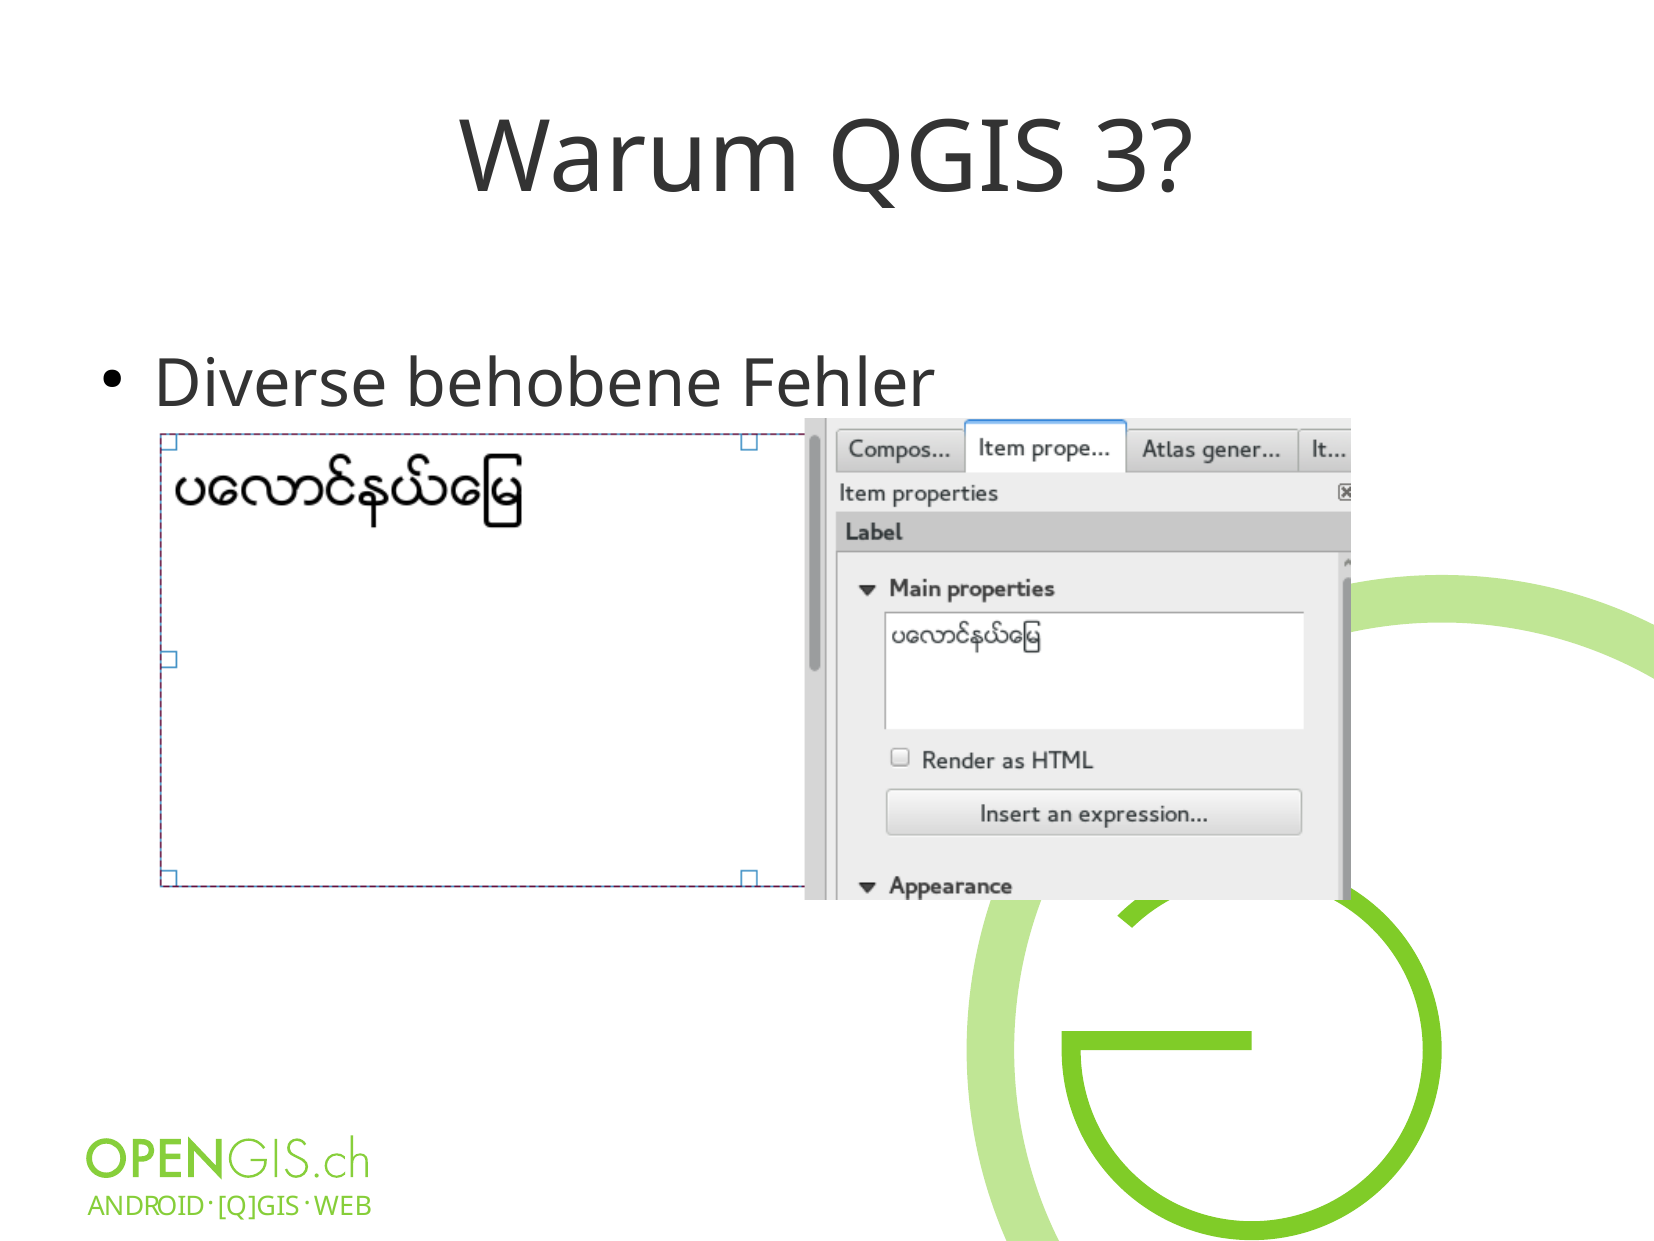

# Warum QGIS 3?
Diverse behobene Fehler